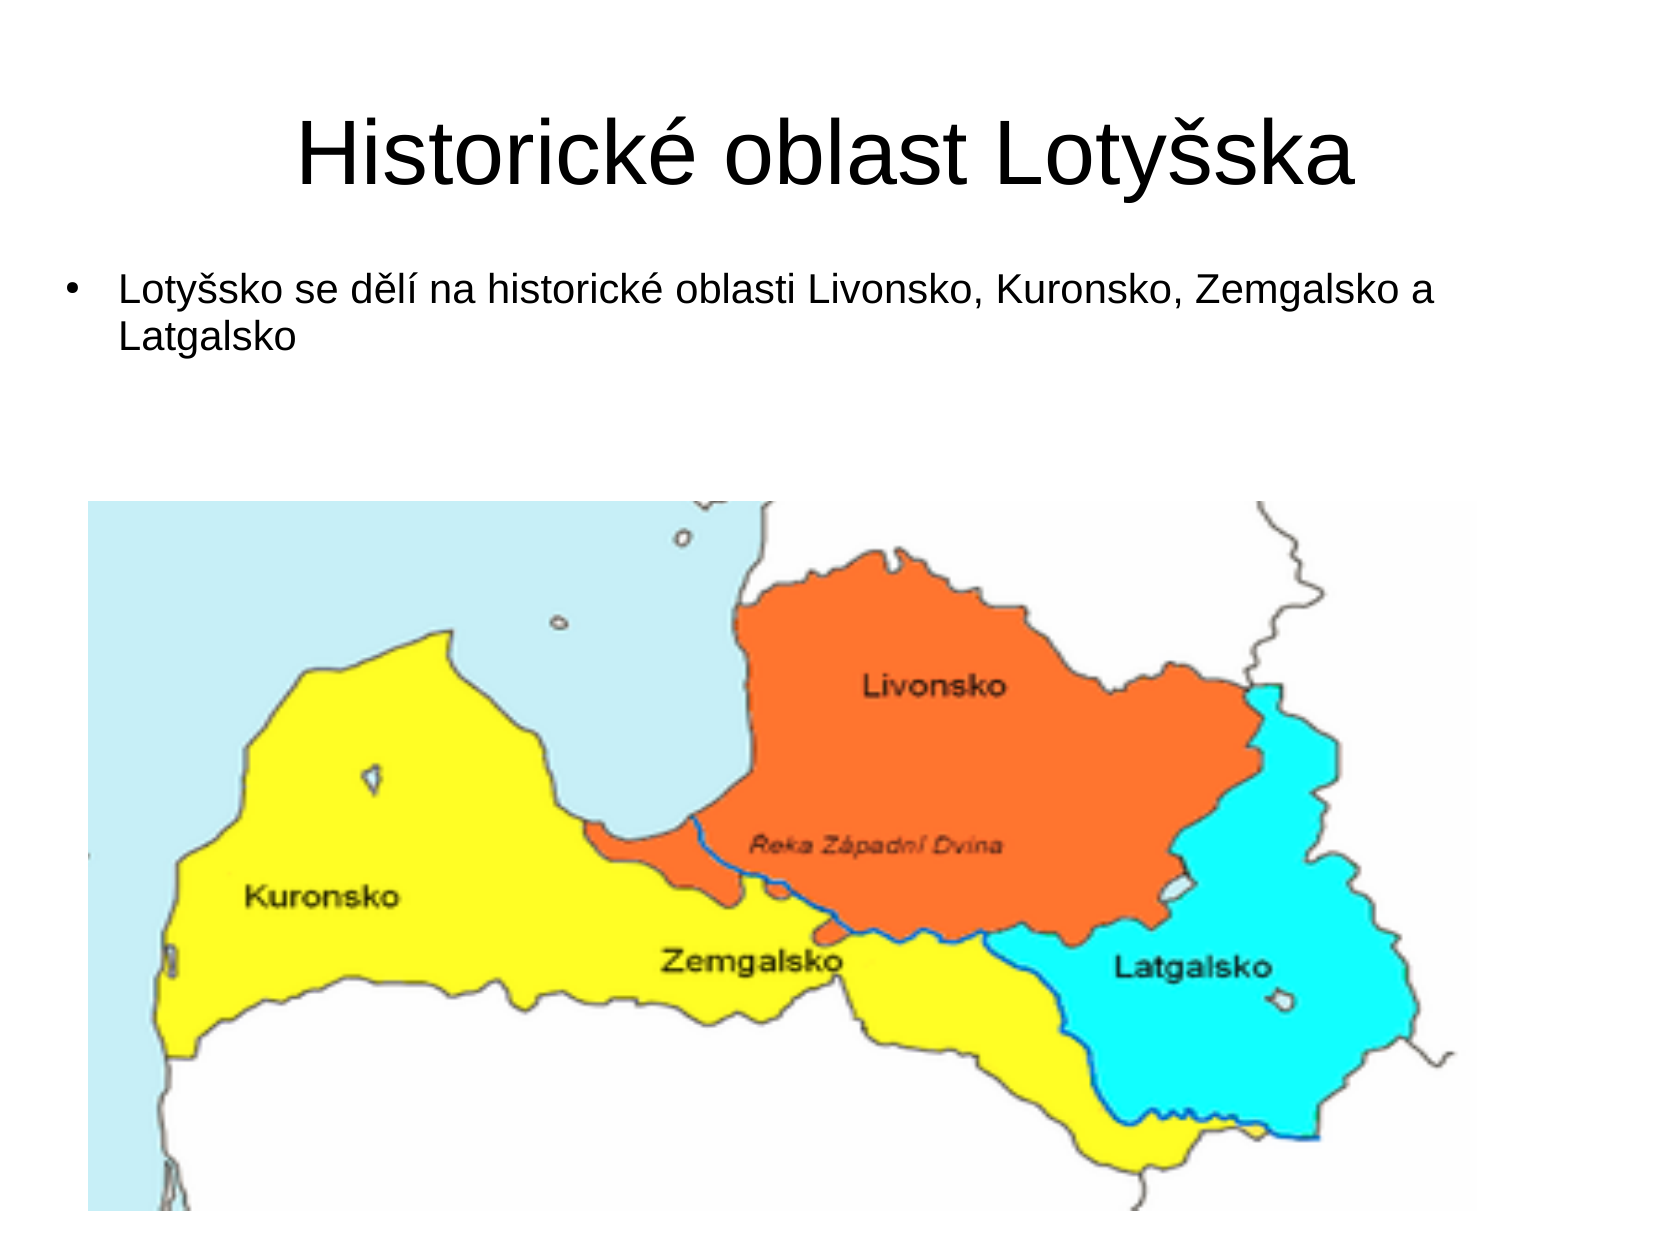

# Historické oblast Lotyšska
Lotyšsko se dělí na historické oblasti Livonsko, Kuronsko, Zemgalsko a Latgalsko